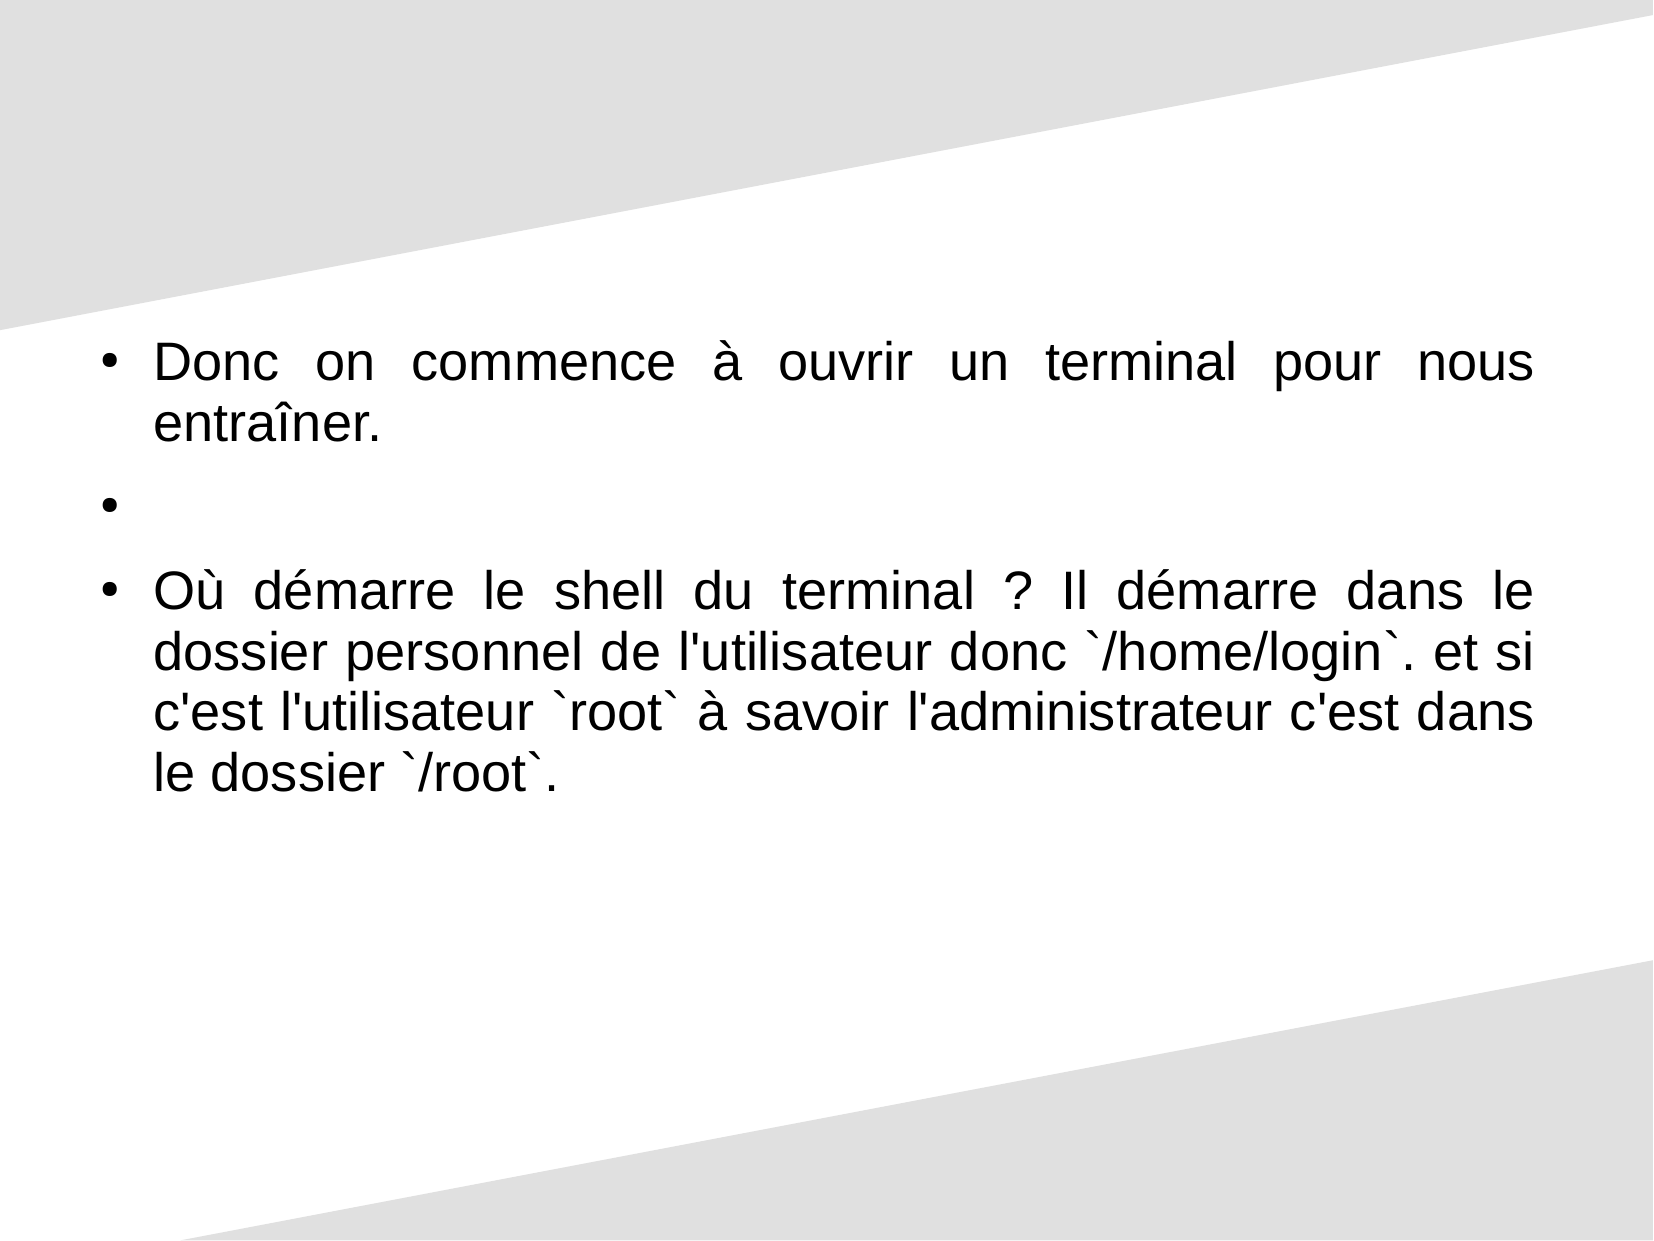

#
Donc on commence à ouvrir un terminal pour nous entraîner.
Où démarre le shell du terminal ? Il démarre dans le dossier personnel de l'utilisateur donc `/home/login`. et si c'est l'utilisateur `root` à savoir l'administrateur c'est dans le dossier `/root`.